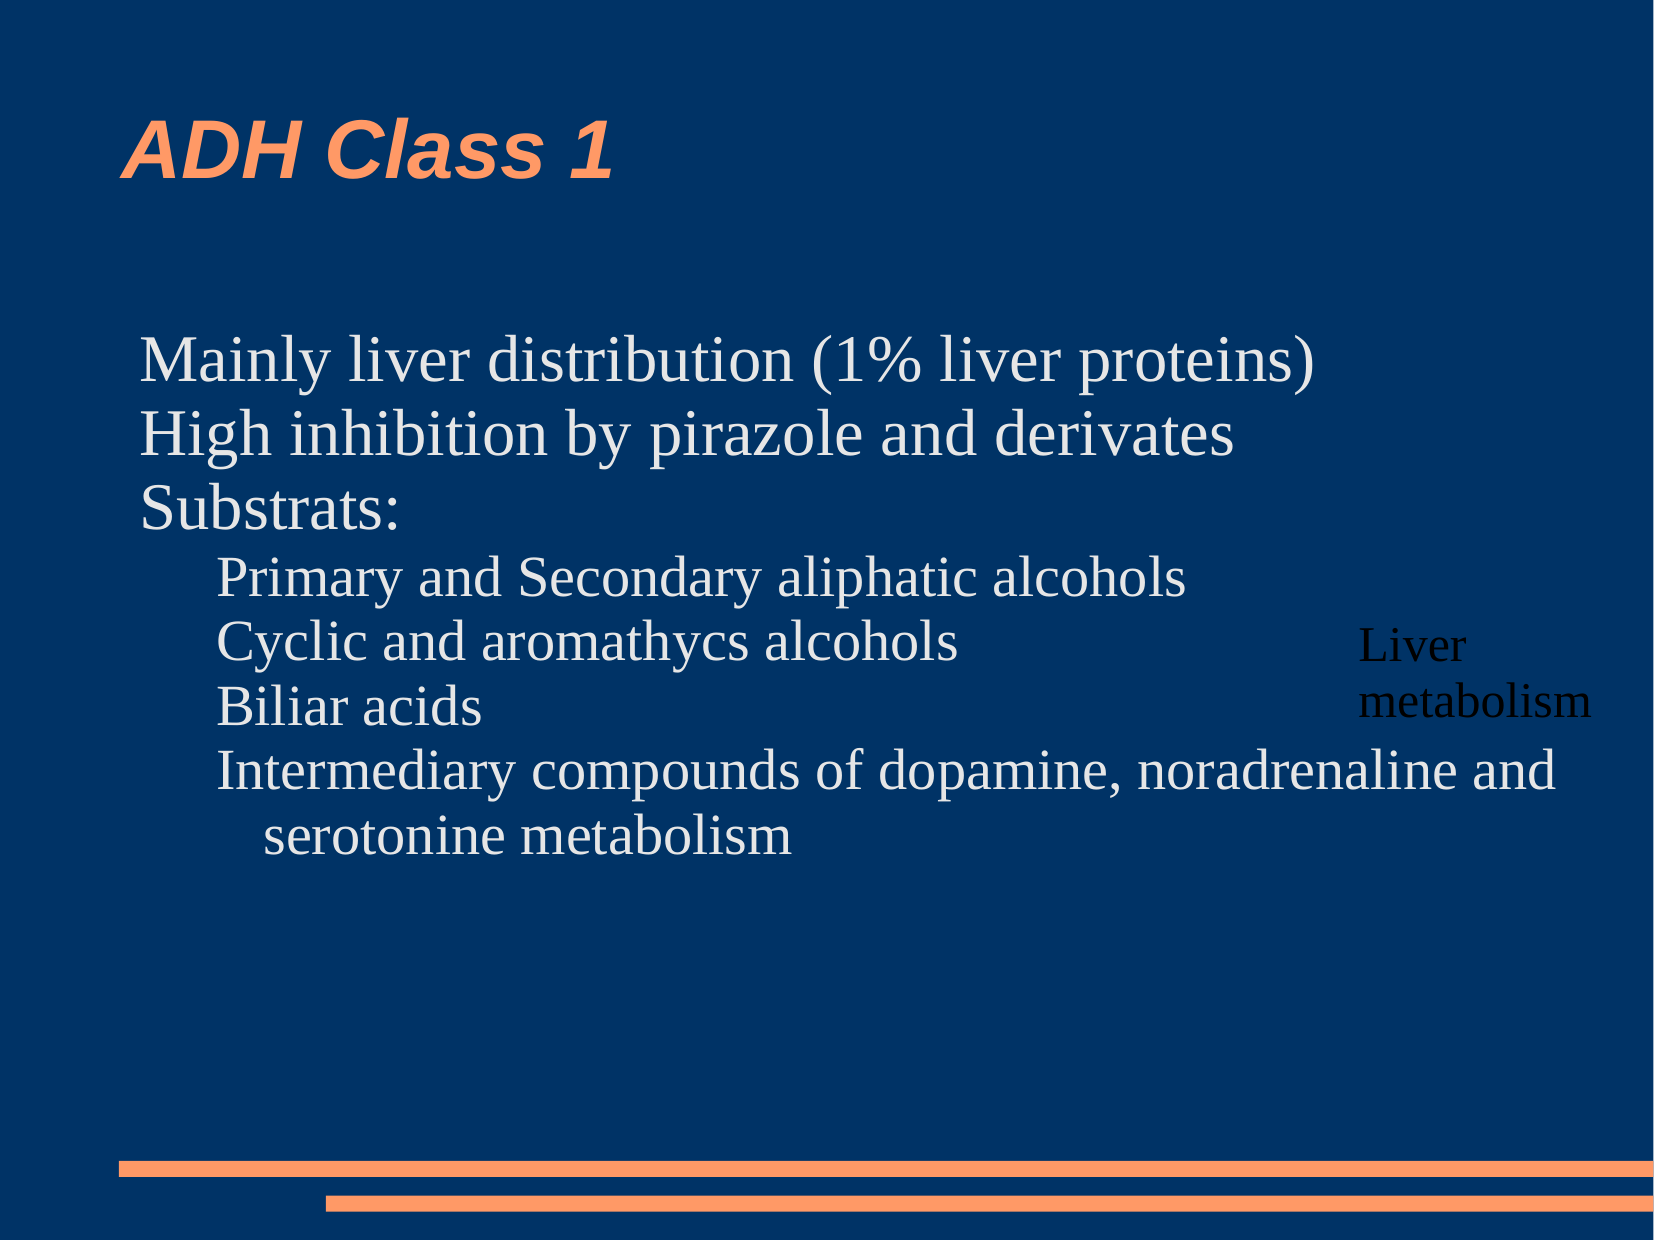

# ADH Class 1
Mainly liver distribution (1% liver proteins)
High inhibition by pirazole and derivates
Substrats:
Primary and Secondary aliphatic alcohols
Cyclic and aromathycs alcohols
Biliar acids
Intermediary compounds of dopamine, noradrenaline and serotonine metabolism
Liver metabolism